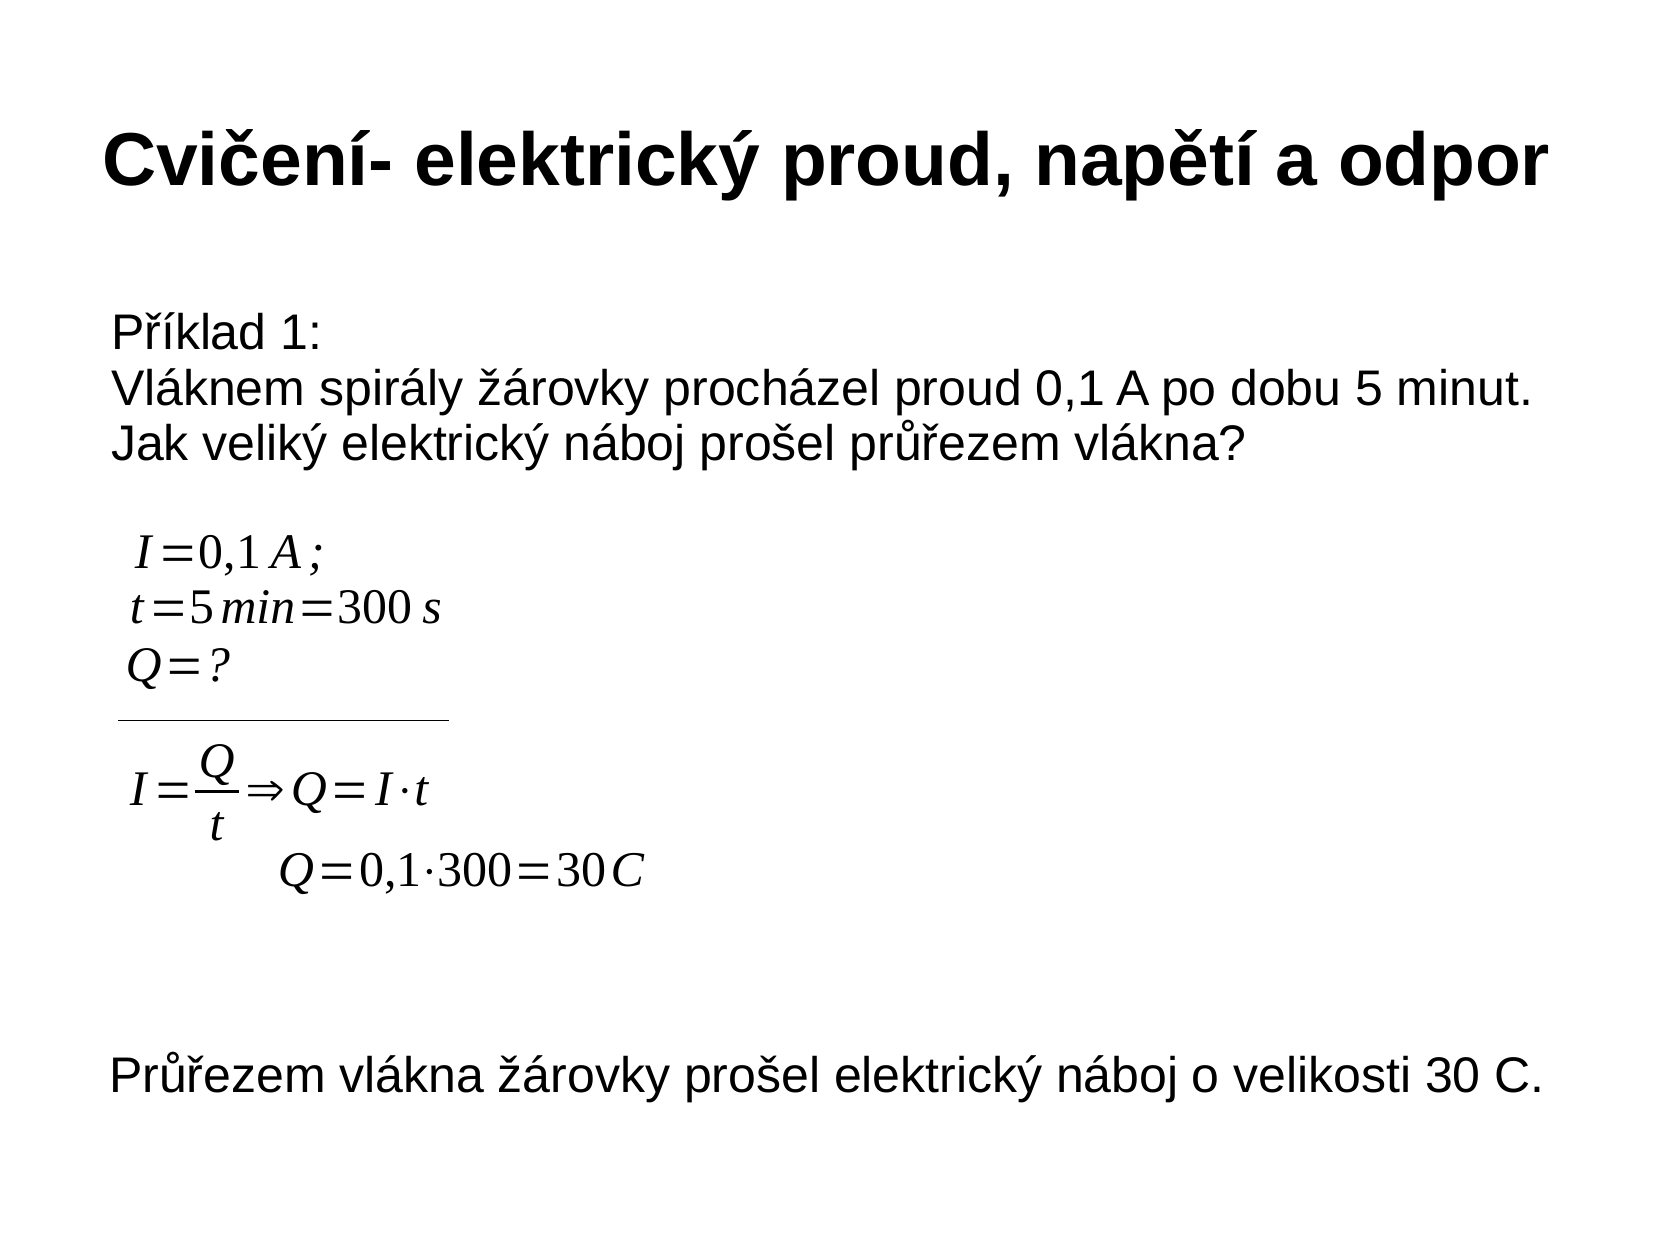

# Cvičení- elektrický proud, napětí a odpor
Příklad 1:
Vláknem spirály žárovky procházel proud 0,1 A po dobu 5 minut.
Jak veliký elektrický náboj prošel průřezem vlákna?
Průřezem vlákna žárovky prošel elektrický náboj o velikosti 30 C.